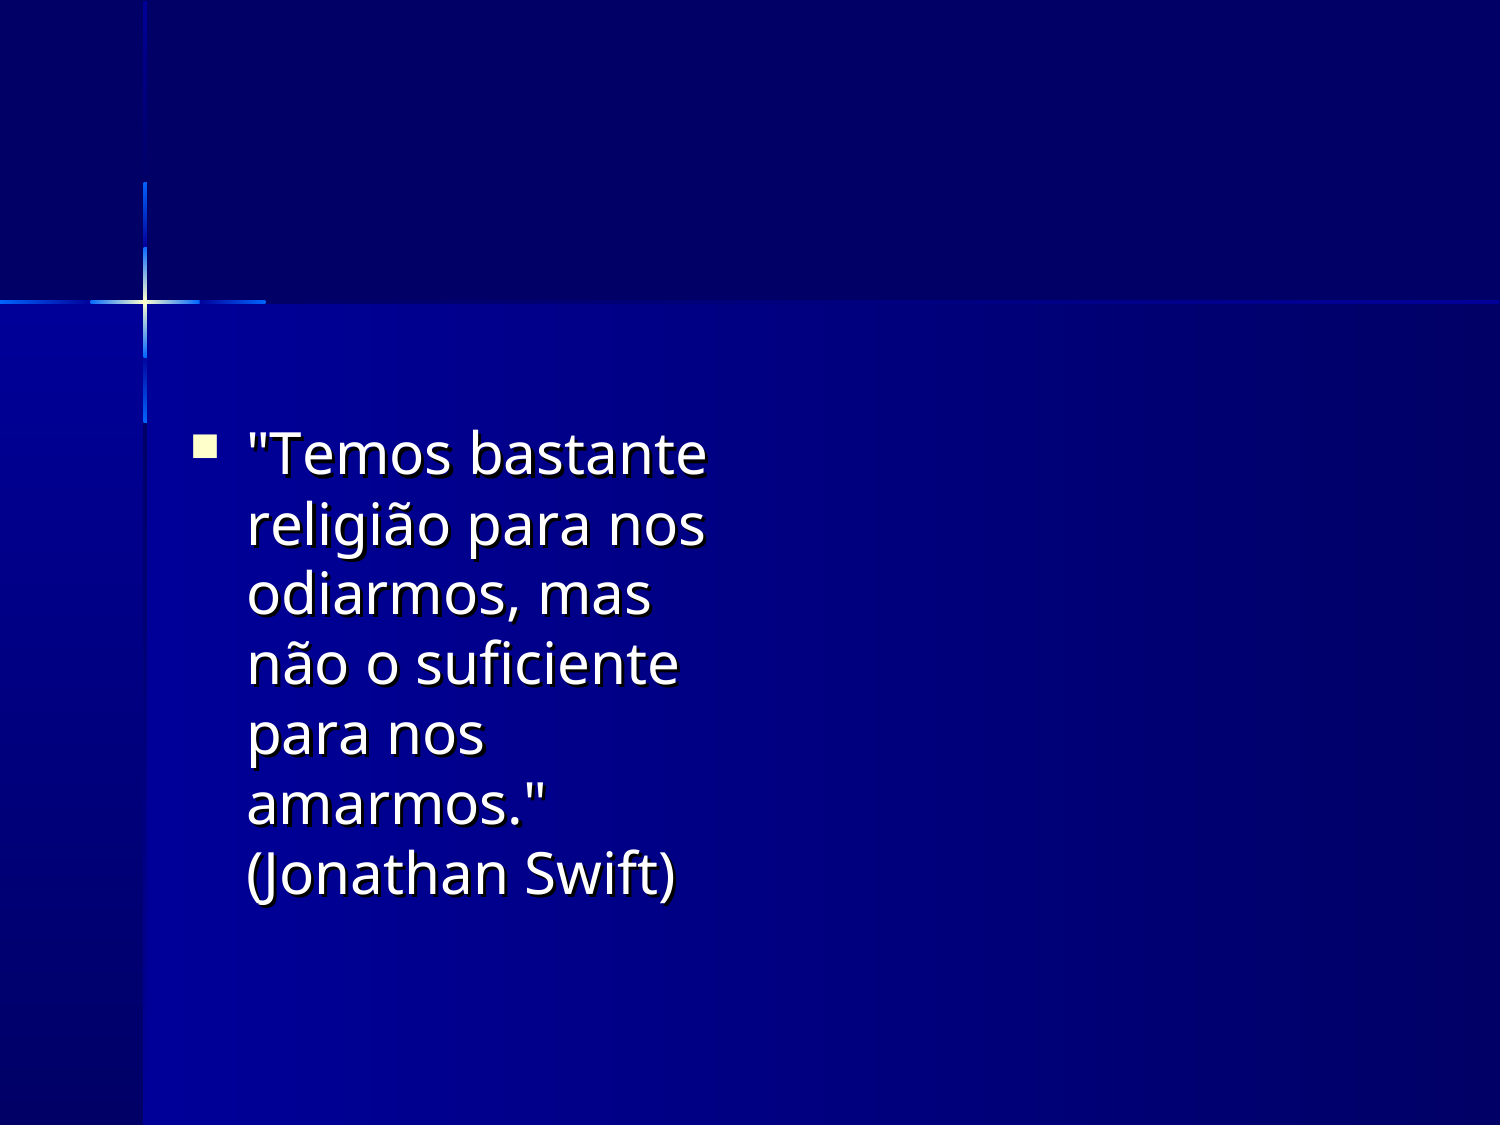

# "Temos bastante religião para nos odiarmos, mas não o suficiente para nos amarmos." (Jonathan Swift)